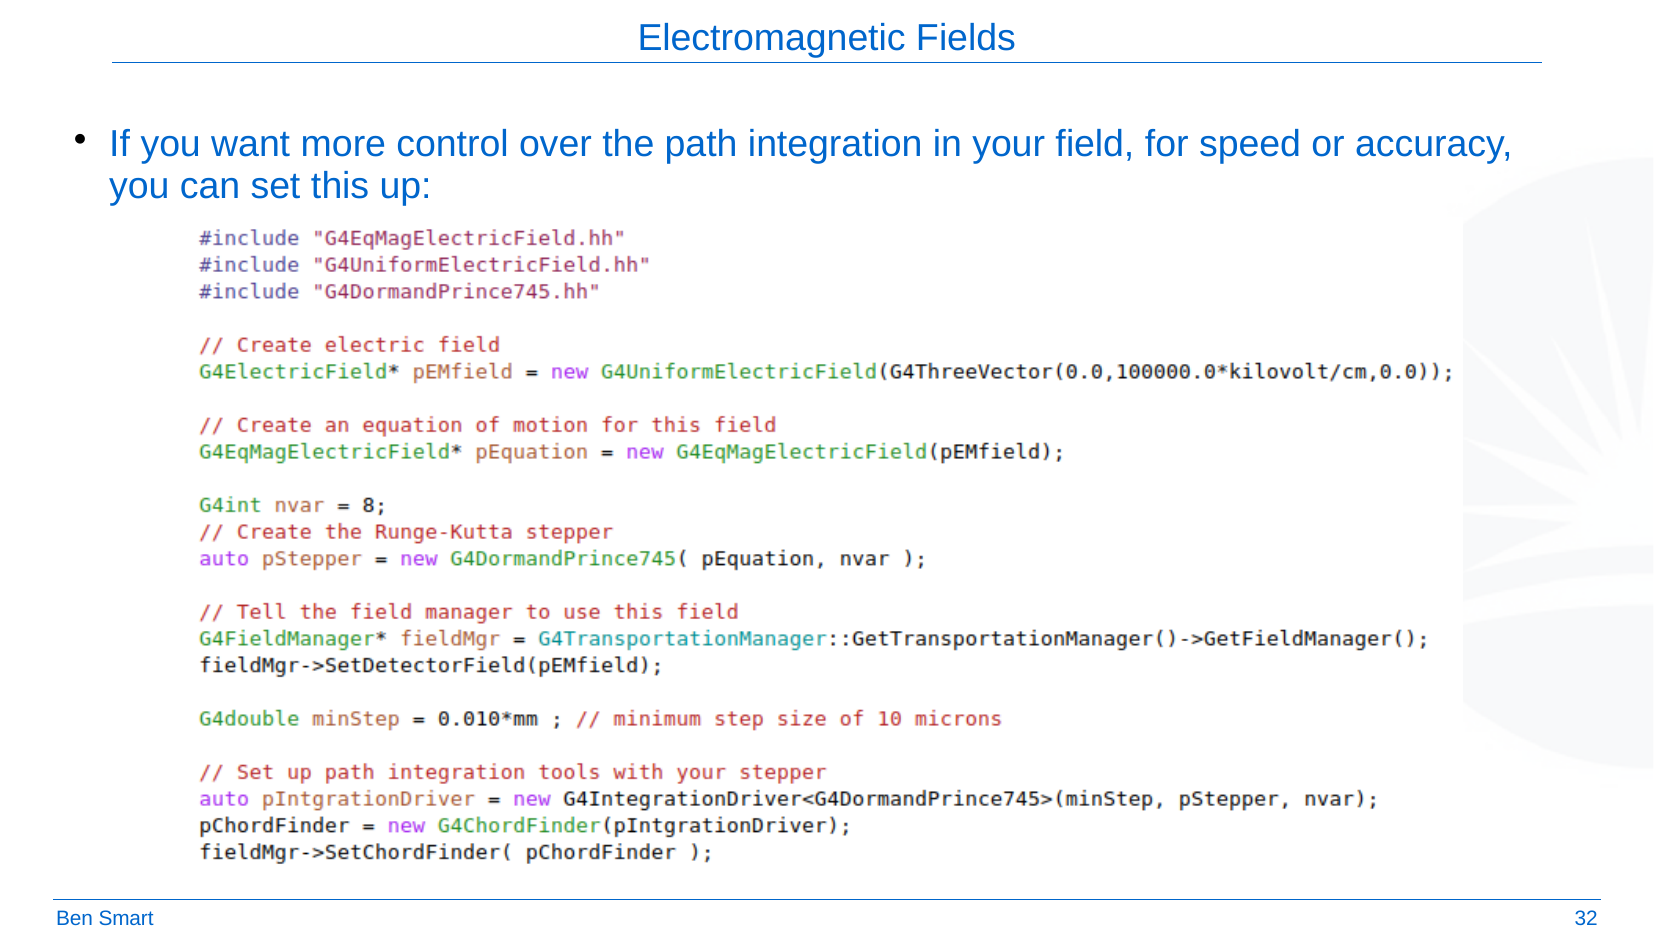

Electromagnetic Fields
If you want more control over the path integration in your field, for speed or accuracy,
you can set this up:
Ben Smart